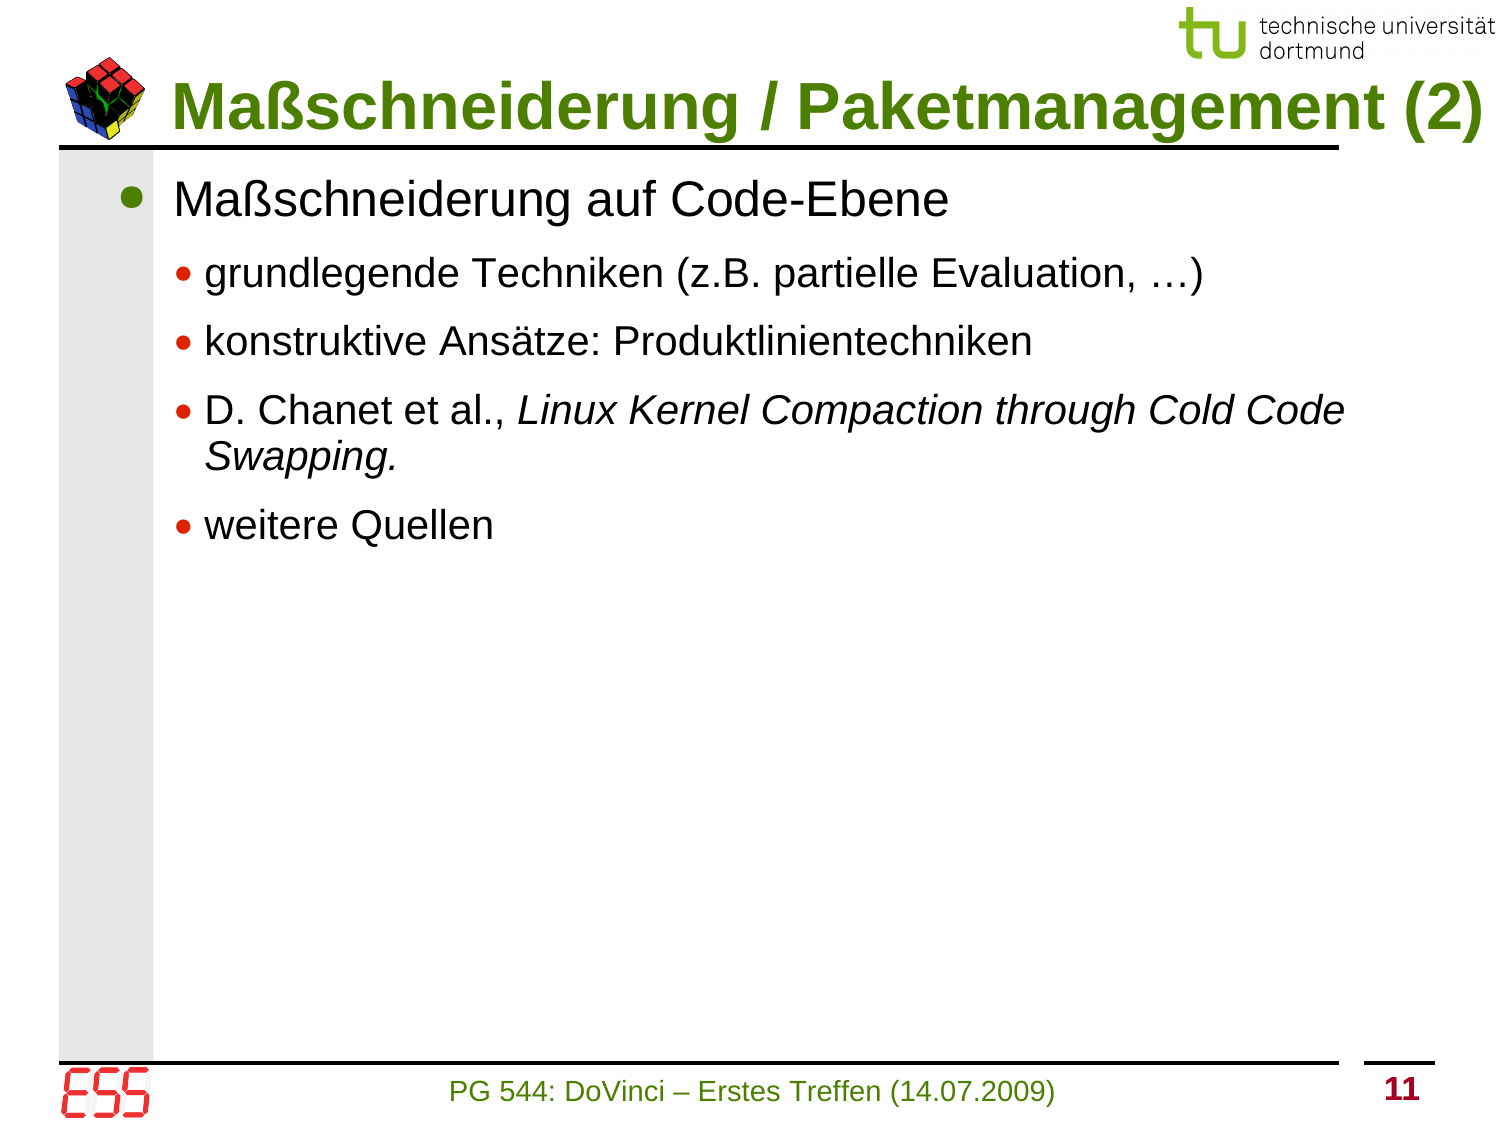

# Maßschneiderung / Paketmanagement (2)
Maßschneiderung auf Code-Ebene
grundlegende Techniken (z.B. partielle Evaluation, …)
konstruktive Ansätze: Produktlinientechniken
D. Chanet et al., Linux Kernel Compaction through Cold Code Swapping.
weitere Quellen